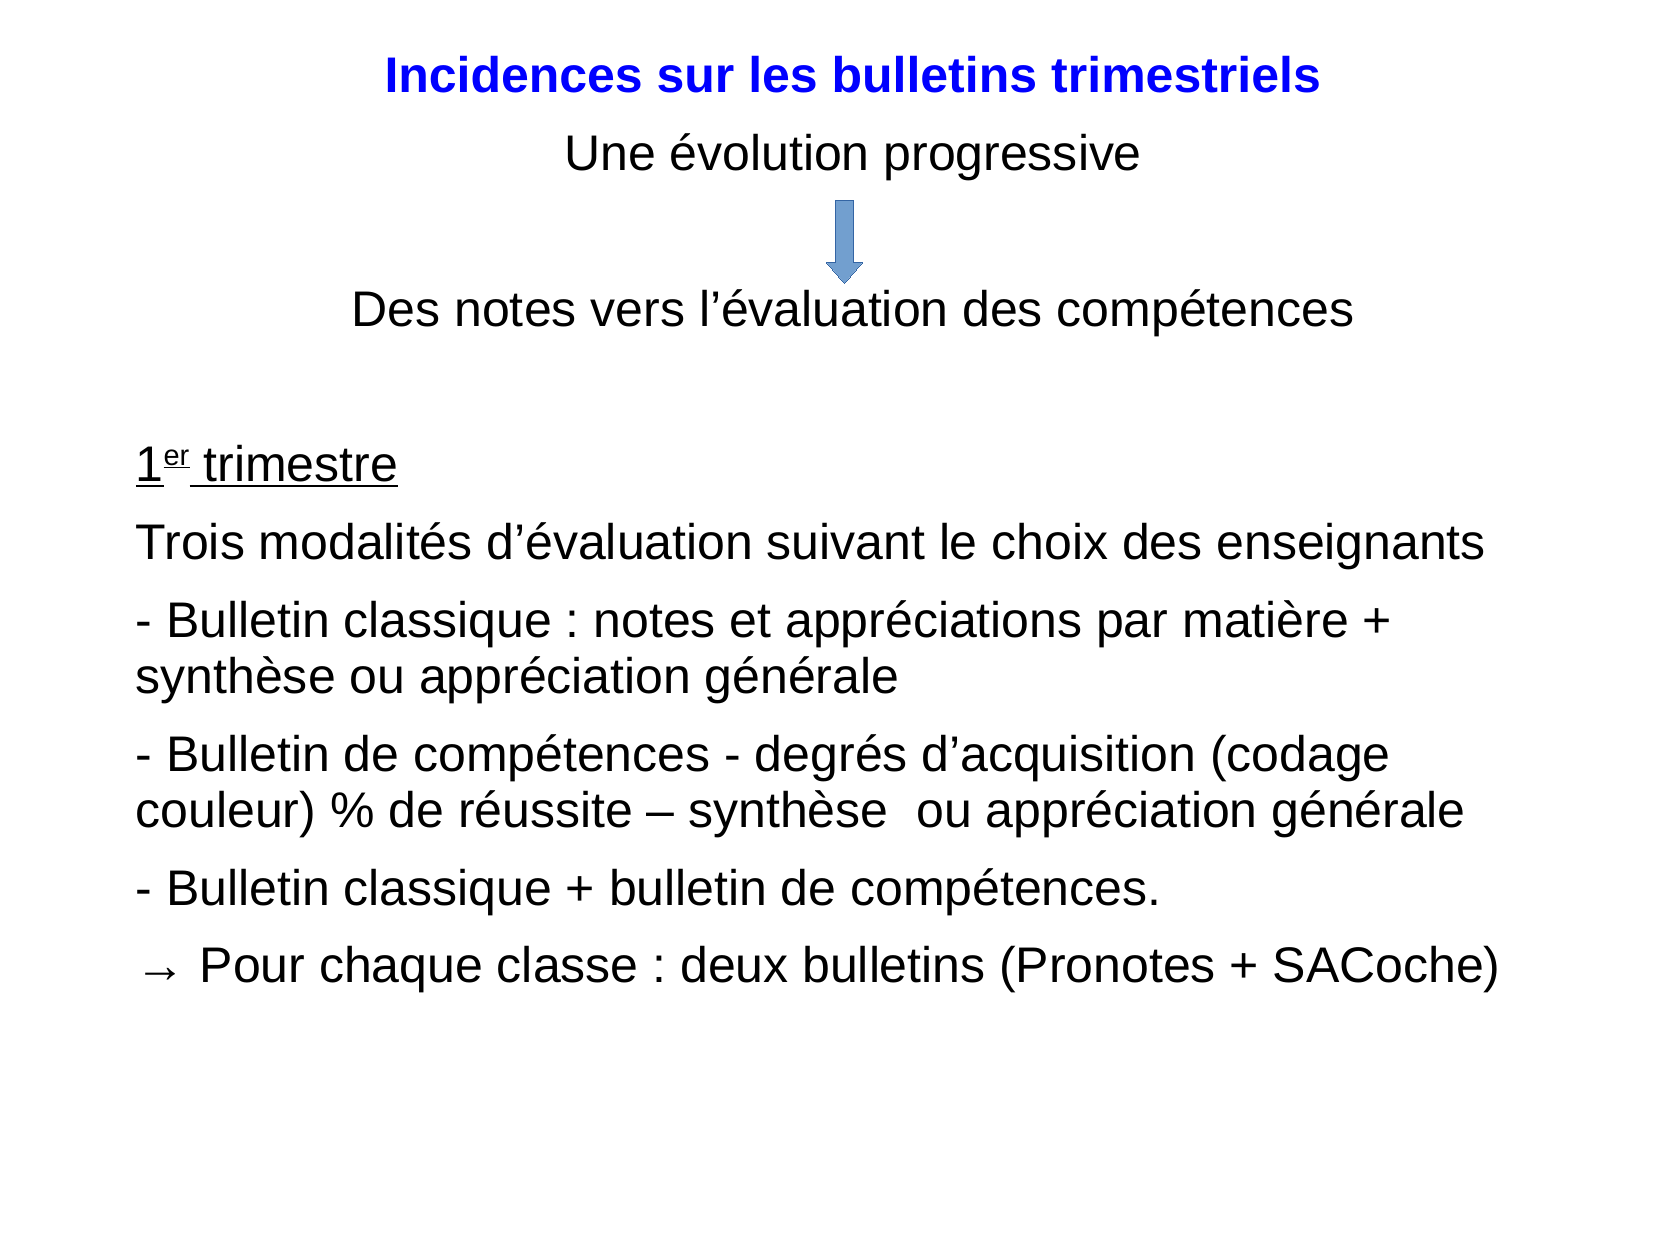

# Incidences sur les bulletins trimestriels
Une évolution progressive
Des notes vers l’évaluation des compétences
1er trimestre
Trois modalités d’évaluation suivant le choix des enseignants
- Bulletin classique : notes et appréciations par matière + synthèse ou appréciation générale
- Bulletin de compétences - degrés d’acquisition (codage couleur) % de réussite – synthèse ou appréciation générale
- Bulletin classique + bulletin de compétences.
→ Pour chaque classe : deux bulletins (Pronotes + SACoche)